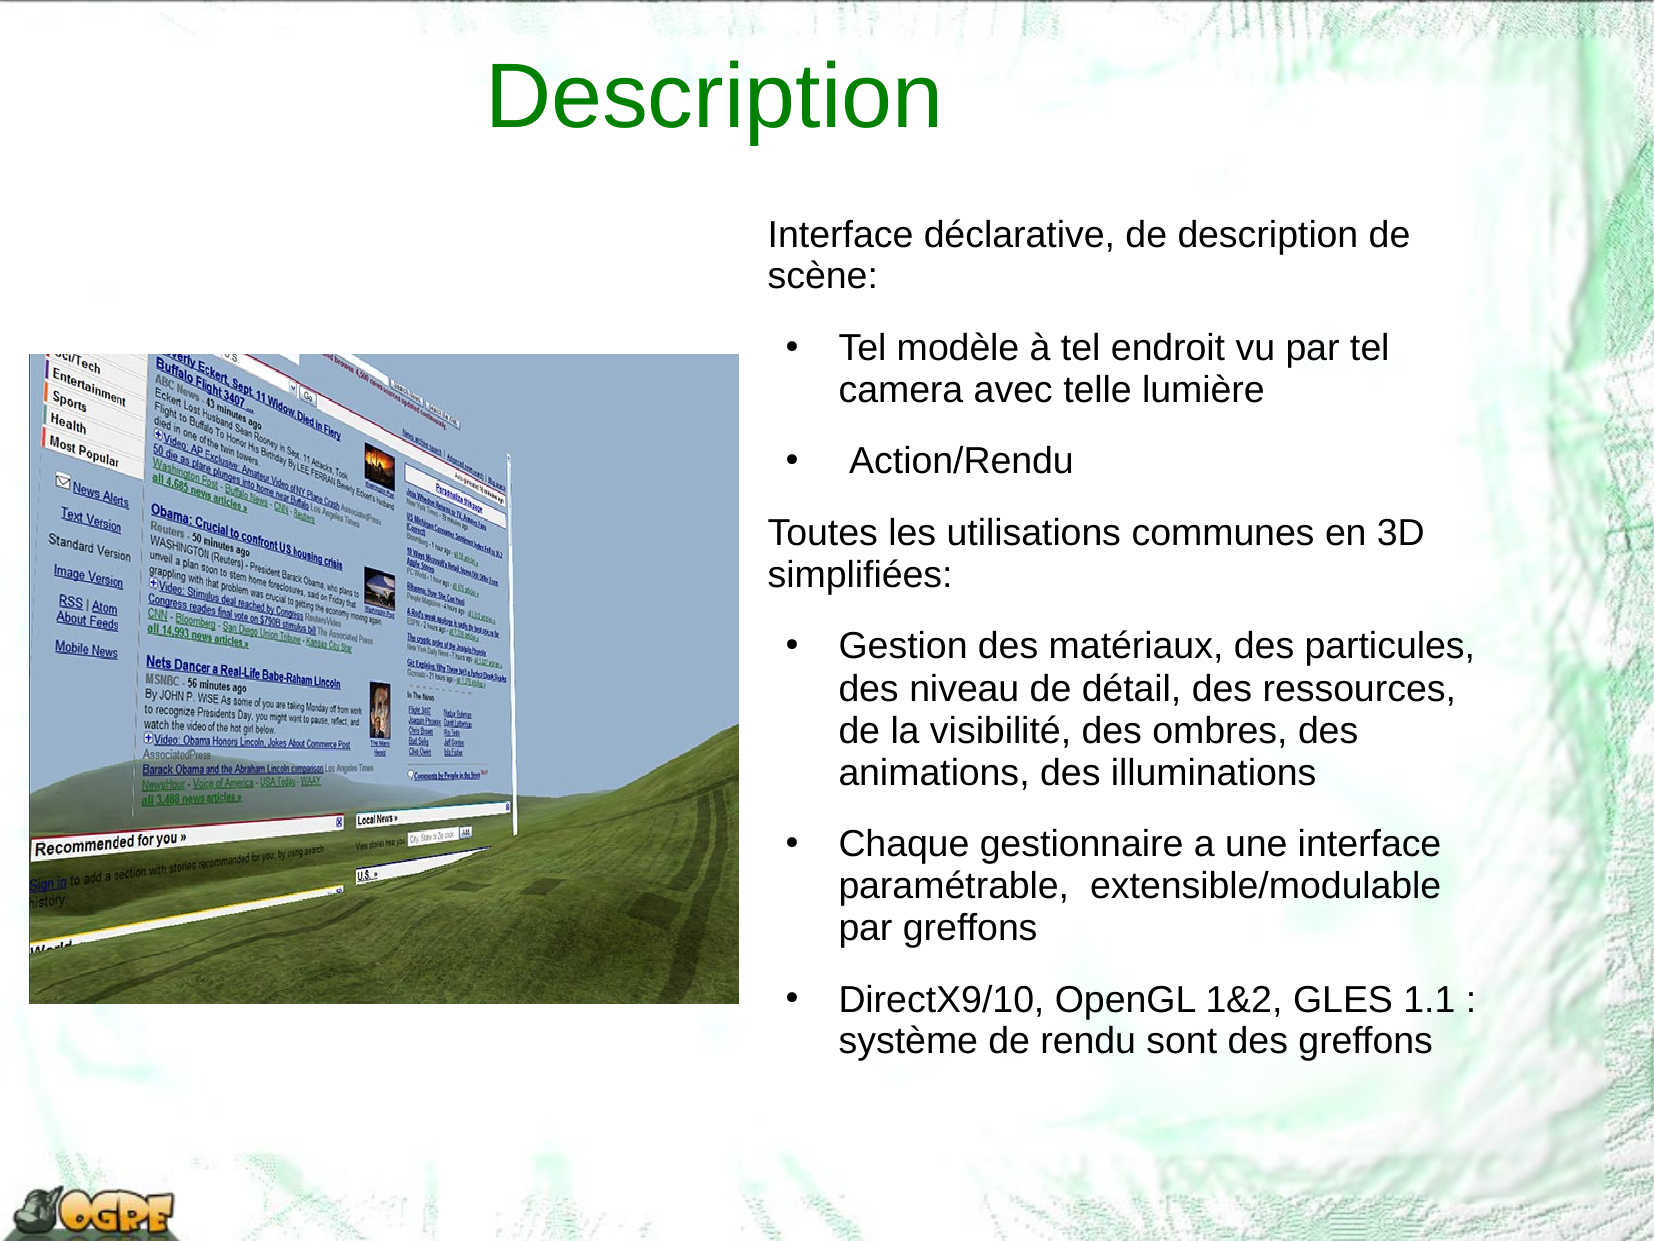

# Description
Interface déclarative, de description de scène:
Tel modèle à tel endroit vu par tel camera avec telle lumière
 Action/Rendu
Toutes les utilisations communes en 3D simplifiées:
Gestion des matériaux, des particules, des niveau de détail, des ressources, de la visibilité, des ombres, des animations, des illuminations
Chaque gestionnaire a une interface paramétrable, extensible/modulable par greffons
DirectX9/10, OpenGL 1&2, GLES 1.1 : système de rendu sont des greffons